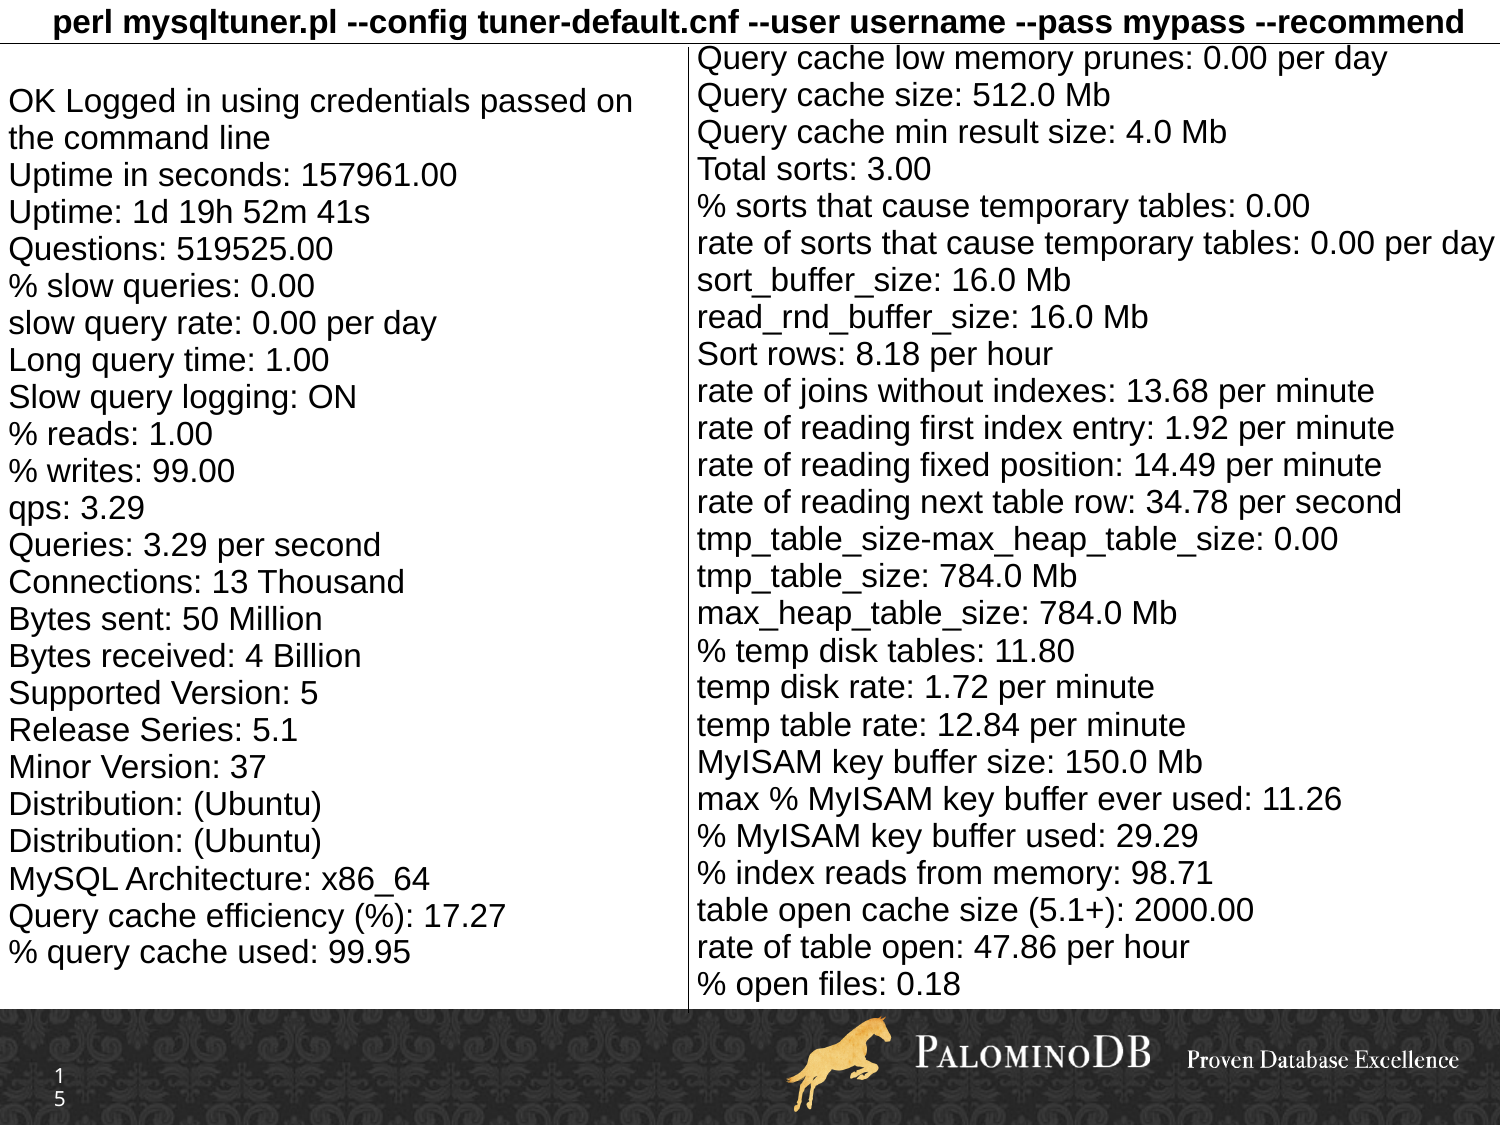

perl mysqltuner.pl --config tuner-default.cnf --user username --pass mypass --recommend
# OK Logged in using credentials passed on
the command line
Uptime in seconds: 157961.00
Uptime: 1d 19h 52m 41s
Questions: 519525.00
% slow queries: 0.00
slow query rate: 0.00 per day
Long query time: 1.00
Slow query logging: ON
% reads: 1.00
% writes: 99.00
qps: 3.29
Queries: 3.29 per second
Connections: 13 Thousand
Bytes sent: 50 Million
Bytes received: 4 Billion
Supported Version: 5
Release Series: 5.1
Minor Version: 37
Distribution: (Ubuntu)
Distribution: (Ubuntu)
MySQL Architecture: x86_64
Query cache efficiency (%): 17.27
% query cache used: 99.95
Query cache low memory prunes: 0.00 per day
Query cache size: 512.0 Mb
Query cache min result size: 4.0 Mb
Total sorts: 3.00
% sorts that cause temporary tables: 0.00
rate of sorts that cause temporary tables: 0.00 per day
sort_buffer_size: 16.0 Mb
read_rnd_buffer_size: 16.0 Mb
Sort rows: 8.18 per hour
rate of joins without indexes: 13.68 per minute
rate of reading first index entry: 1.92 per minute
rate of reading fixed position: 14.49 per minute
rate of reading next table row: 34.78 per second
tmp_table_size-max_heap_table_size: 0.00
tmp_table_size: 784.0 Mb
max_heap_table_size: 784.0 Mb
% temp disk tables: 11.80
temp disk rate: 1.72 per minute
temp table rate: 12.84 per minute
MyISAM key buffer size: 150.0 Mb
max % MyISAM key buffer ever used: 11.26
% MyISAM key buffer used: 29.29
% index reads from memory: 98.71
table open cache size (5.1+): 2000.00
rate of table open: 47.86 per hour
% open files: 0.18